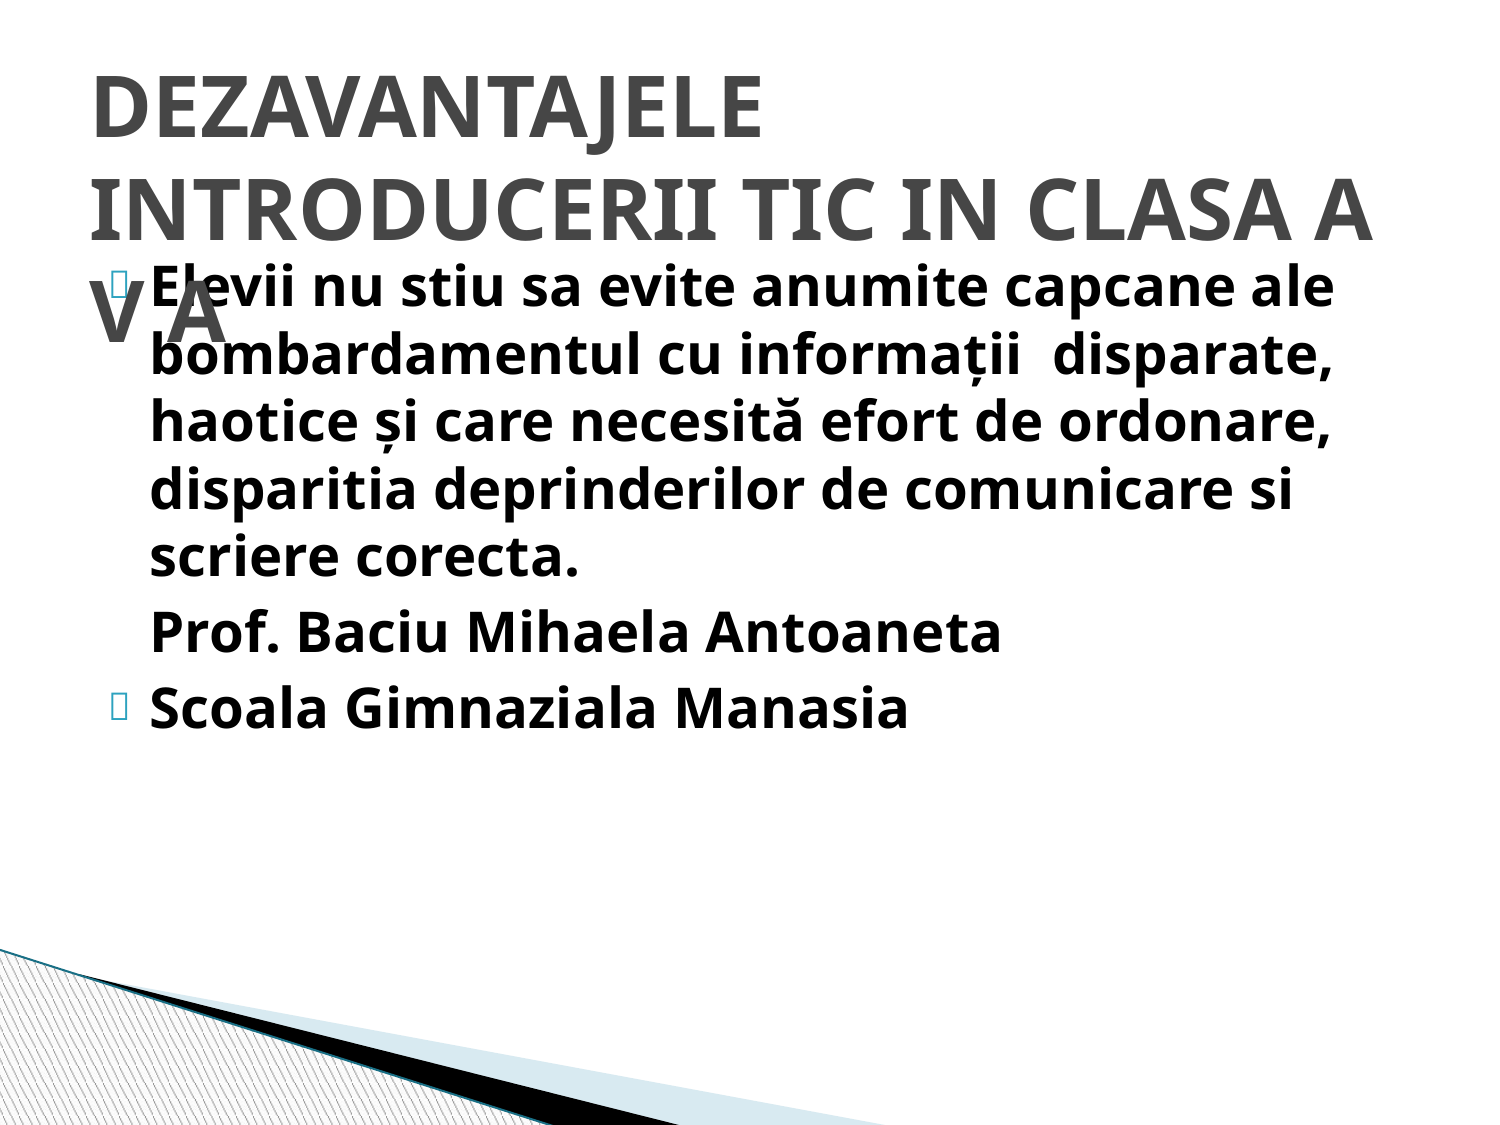

DEZAVANTAJELE INTRODUCERII TIC IN CLASA A V A
# Elevii nu stiu sa evite anumite capcane ale bombardamentul cu informații  disparate, haotice și care necesită efort de ordonare, disparitia deprinderilor de comunicare si scriere corecta.
Prof. Baciu Mihaela Antoaneta
Scoala Gimnaziala Manasia